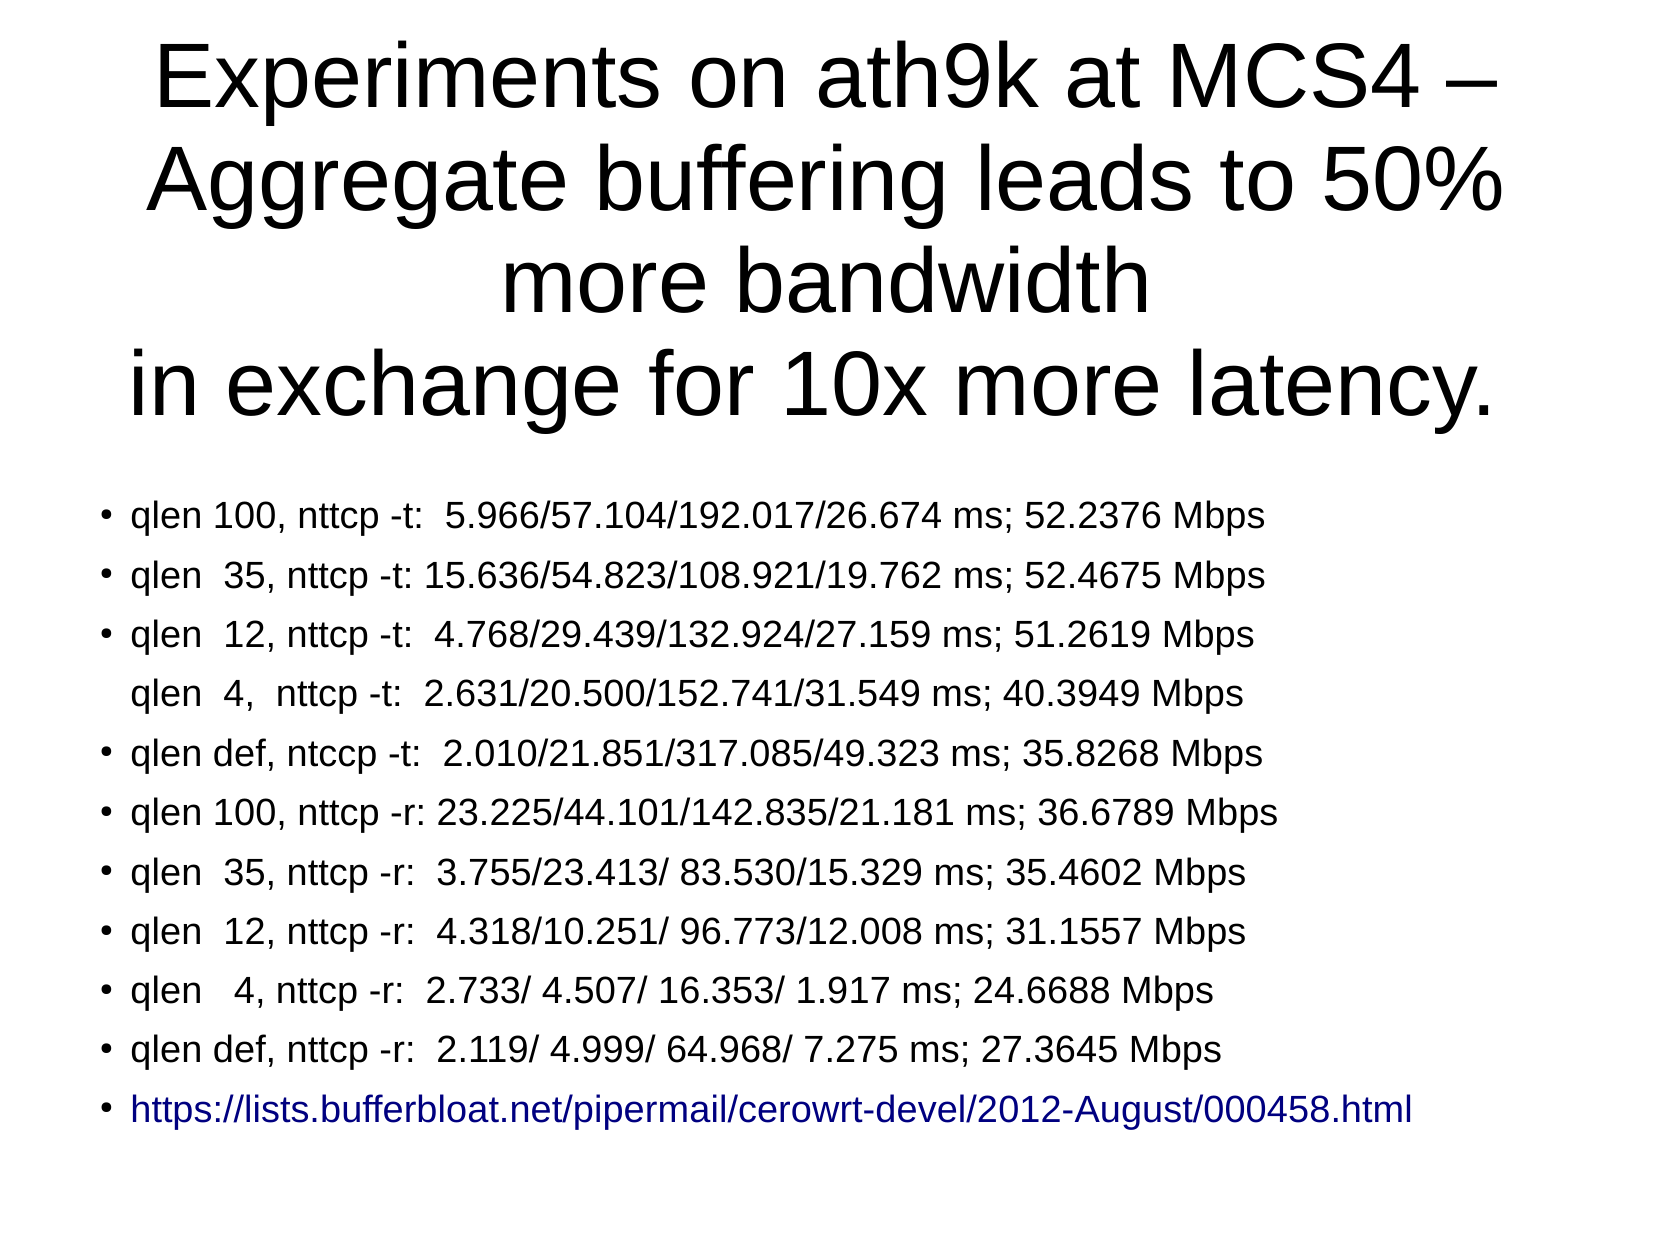

# Experiments on ath9k at MCS4 –Aggregate buffering leads to 50% more bandwidth in exchange for 10x more latency.
qlen 100, nttcp -t: 5.966/57.104/192.017/26.674 ms; 52.2376 Mbps
qlen 35, nttcp -t: 15.636/54.823/108.921/19.762 ms; 52.4675 Mbps
qlen 12, nttcp -t: 4.768/29.439/132.924/27.159 ms; 51.2619 Mbps
qlen 4, nttcp -t: 2.631/20.500/152.741/31.549 ms; 40.3949 Mbps
qlen def, ntccp -t: 2.010/21.851/317.085/49.323 ms; 35.8268 Mbps
qlen 100, nttcp -r: 23.225/44.101/142.835/21.181 ms; 36.6789 Mbps
qlen 35, nttcp -r: 3.755/23.413/ 83.530/15.329 ms; 35.4602 Mbps
qlen 12, nttcp -r: 4.318/10.251/ 96.773/12.008 ms; 31.1557 Mbps
qlen 4, nttcp -r: 2.733/ 4.507/ 16.353/ 1.917 ms; 24.6688 Mbps
qlen def, nttcp -r: 2.119/ 4.999/ 64.968/ 7.275 ms; 27.3645 Mbps
https://lists.bufferbloat.net/pipermail/cerowrt-devel/2012-August/000458.html